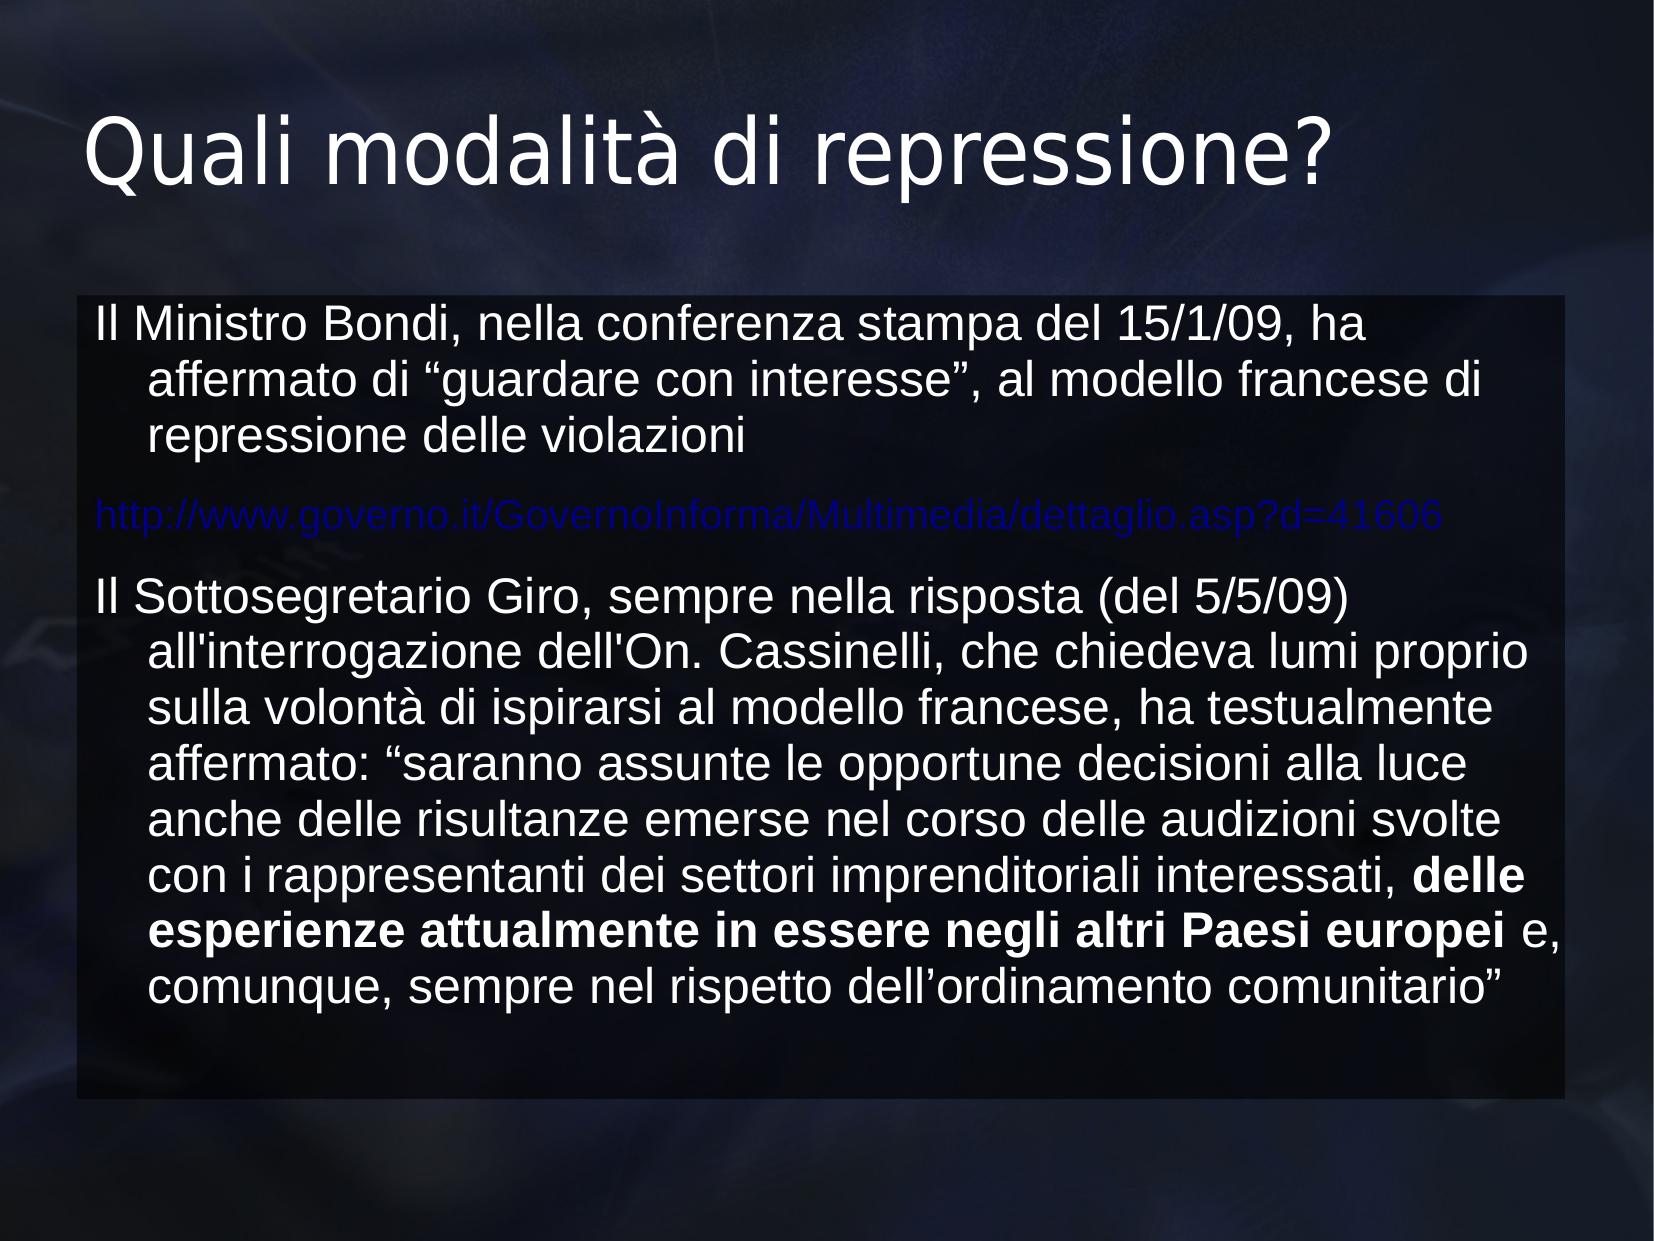

# Quali modalità di repressione?
Il Ministro Bondi, nella conferenza stampa del 15/1/09, ha affermato di “guardare con interesse”, al modello francese di repressione delle violazioni
http://www.governo.it/GovernoInforma/Multimedia/dettaglio.asp?d=41606
Il Sottosegretario Giro, sempre nella risposta (del 5/5/09) all'interrogazione dell'On. Cassinelli, che chiedeva lumi proprio sulla volontà di ispirarsi al modello francese, ha testualmente affermato: “saranno assunte le opportune decisioni alla luce anche delle risultanze emerse nel corso delle audizioni svolte con i rappresentanti dei settori imprenditoriali interessati, delle esperienze attualmente in essere negli altri Paesi europei e, comunque, sempre nel rispetto dell’ordinamento comunitario”